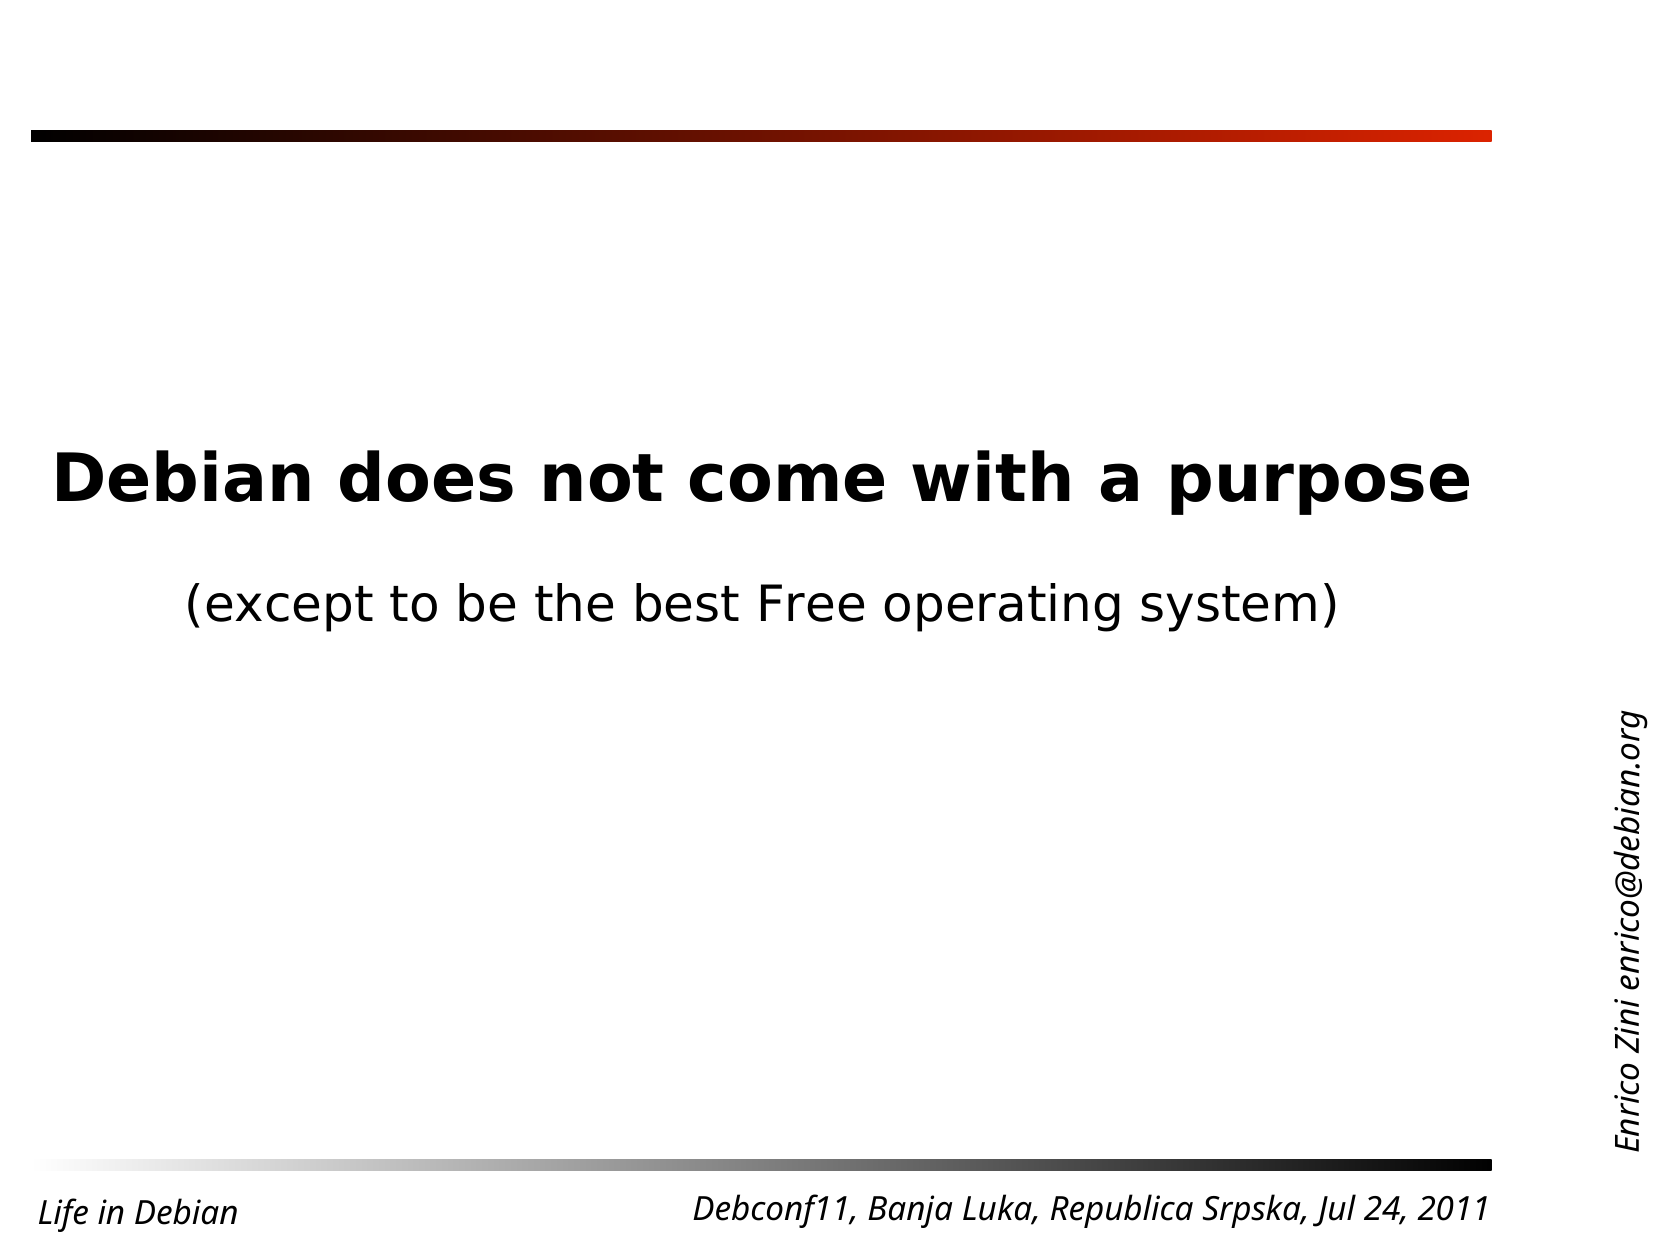

Debian does not come with a purpose
(except to be the best Free operating system)